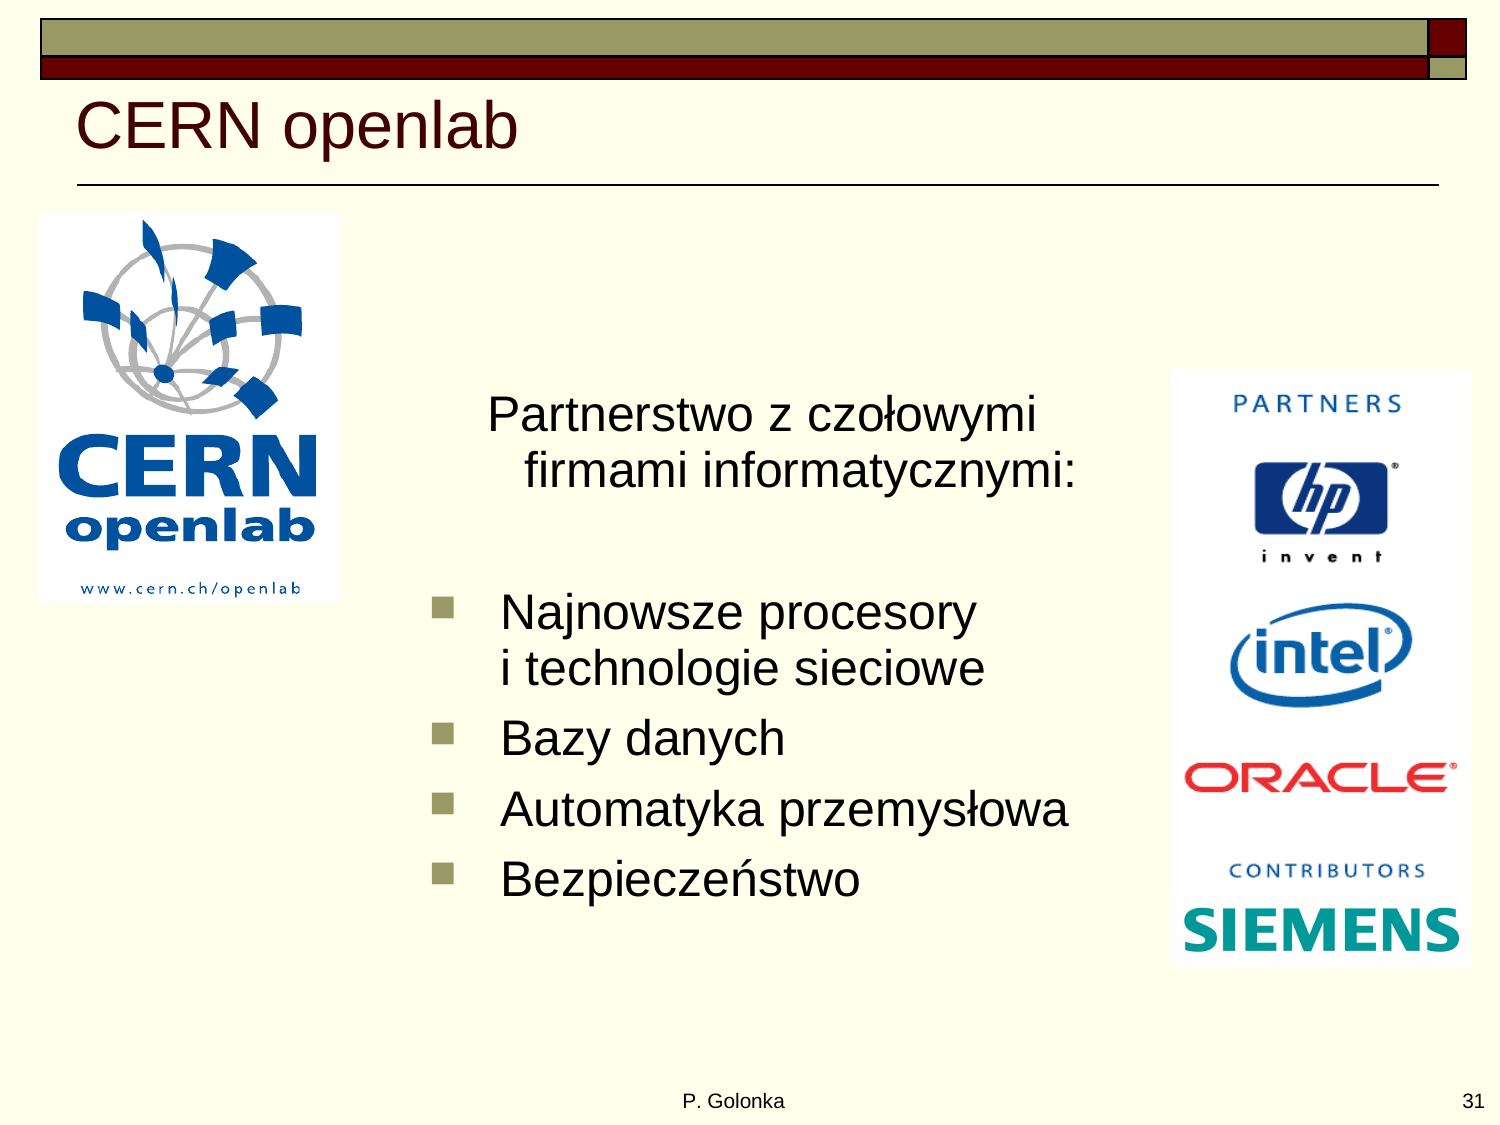

# CERN openlab
Partnerstwo z czołowymi
firmami informatycznymi:
Najnowsze procesory
i technologie sieciowe
Bazy danych
Automatyka przemysłowa
Bezpieczeństwo
P. Golonka
31